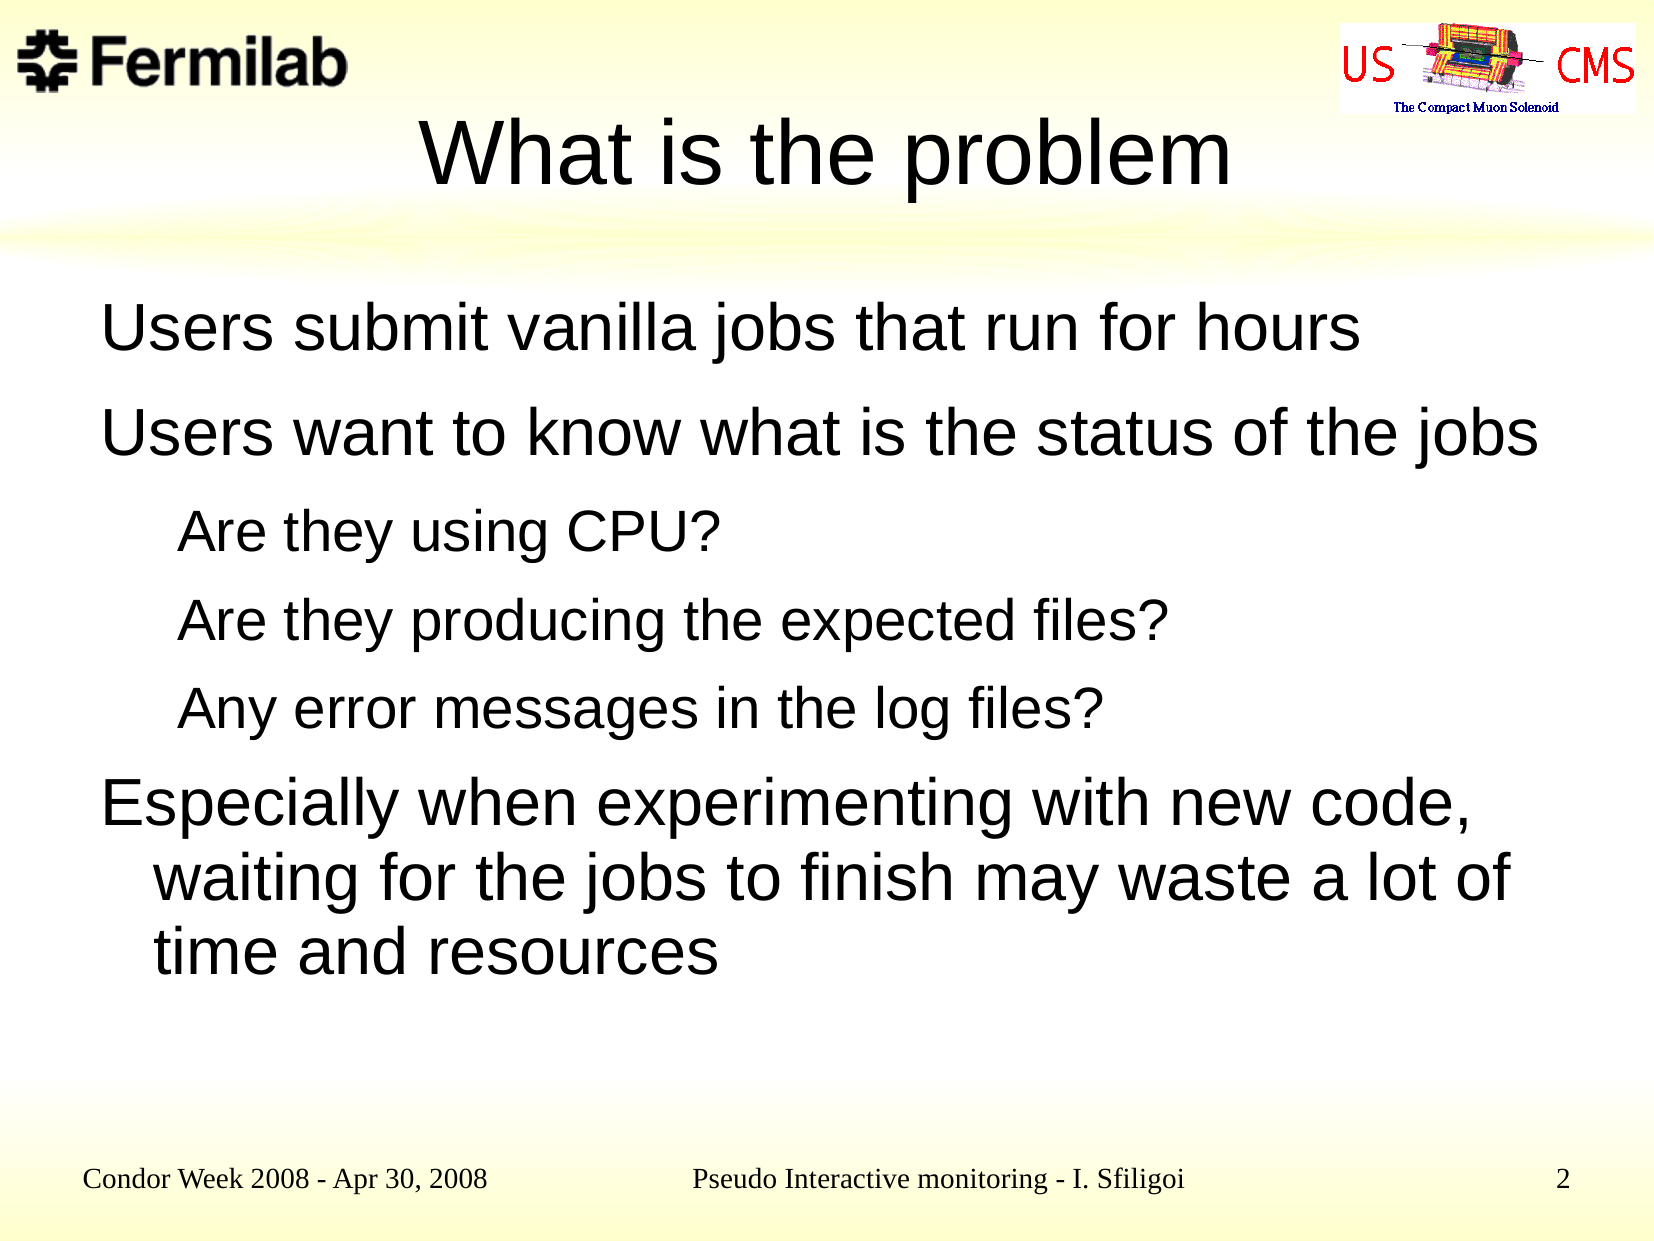

# What is the problem
Users submit vanilla jobs that run for hours
Users want to know what is the status of the jobs
Are they using CPU?
Are they producing the expected files?
Any error messages in the log files?
Especially when experimenting with new code, waiting for the jobs to finish may waste a lot of time and resources
Condor Week 2008 - Apr 30, 2008
Pseudo Interactive monitoring - I. Sfiligoi
2